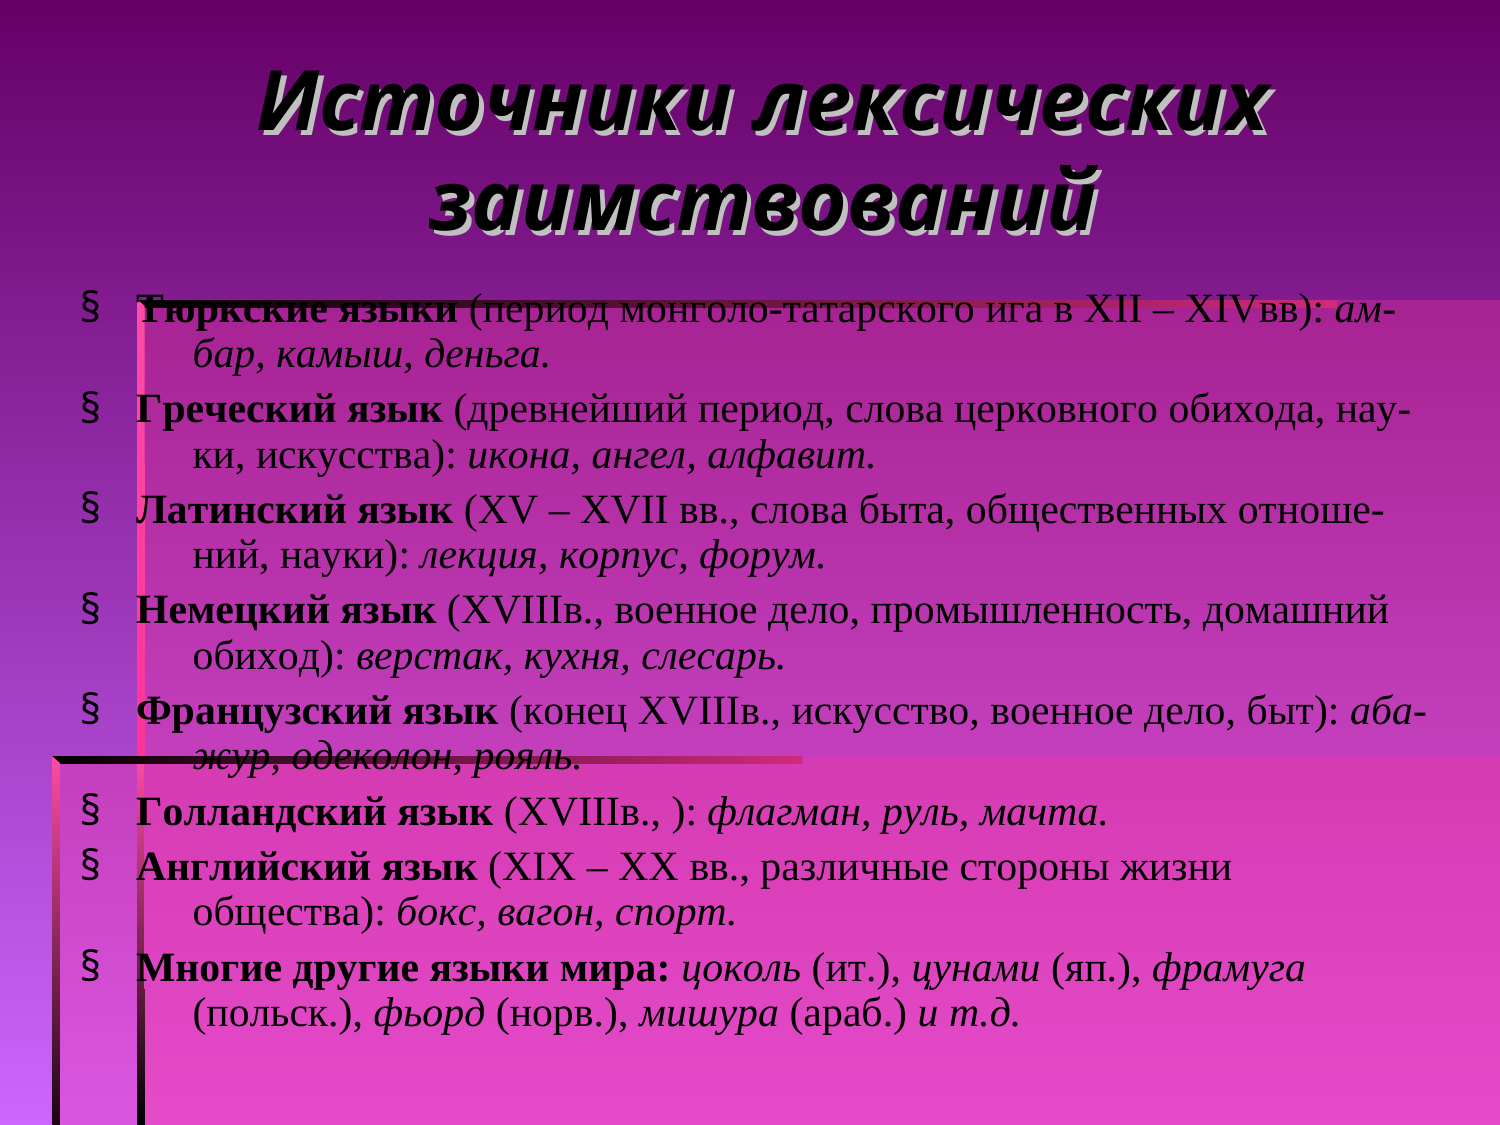

# Источники лексических заимствований
Тюркские языки (период монголо-татарского ига в ХII – ХIVвв): ам-бар, камыш, деньга.
Греческий язык (древнейший период, слова церковного обихода, нау-ки, искусства): икона, ангел, алфавит.
Латинский язык (ХV – ХVII вв., слова быта, общественных отноше-ний, науки): лекция, корпус, форум.
Немецкий язык (ХVIIIв., военное дело, промышленность, домашний обиход): верстак, кухня, слесарь.
Французский язык (конец ХVIIIв., искусство, военное дело, быт): аба-жур, одеколон, рояль.
Голландский язык (ХVIIIв., ): флагман, руль, мачта.
Английский язык (XIX – XX вв., различные стороны жизни общества): бокс, вагон, спорт.
Многие другие языки мира: цоколь (ит.), цунами (яп.), фрамуга (польск.), фьорд (норв.), мишура (араб.) и т.д.